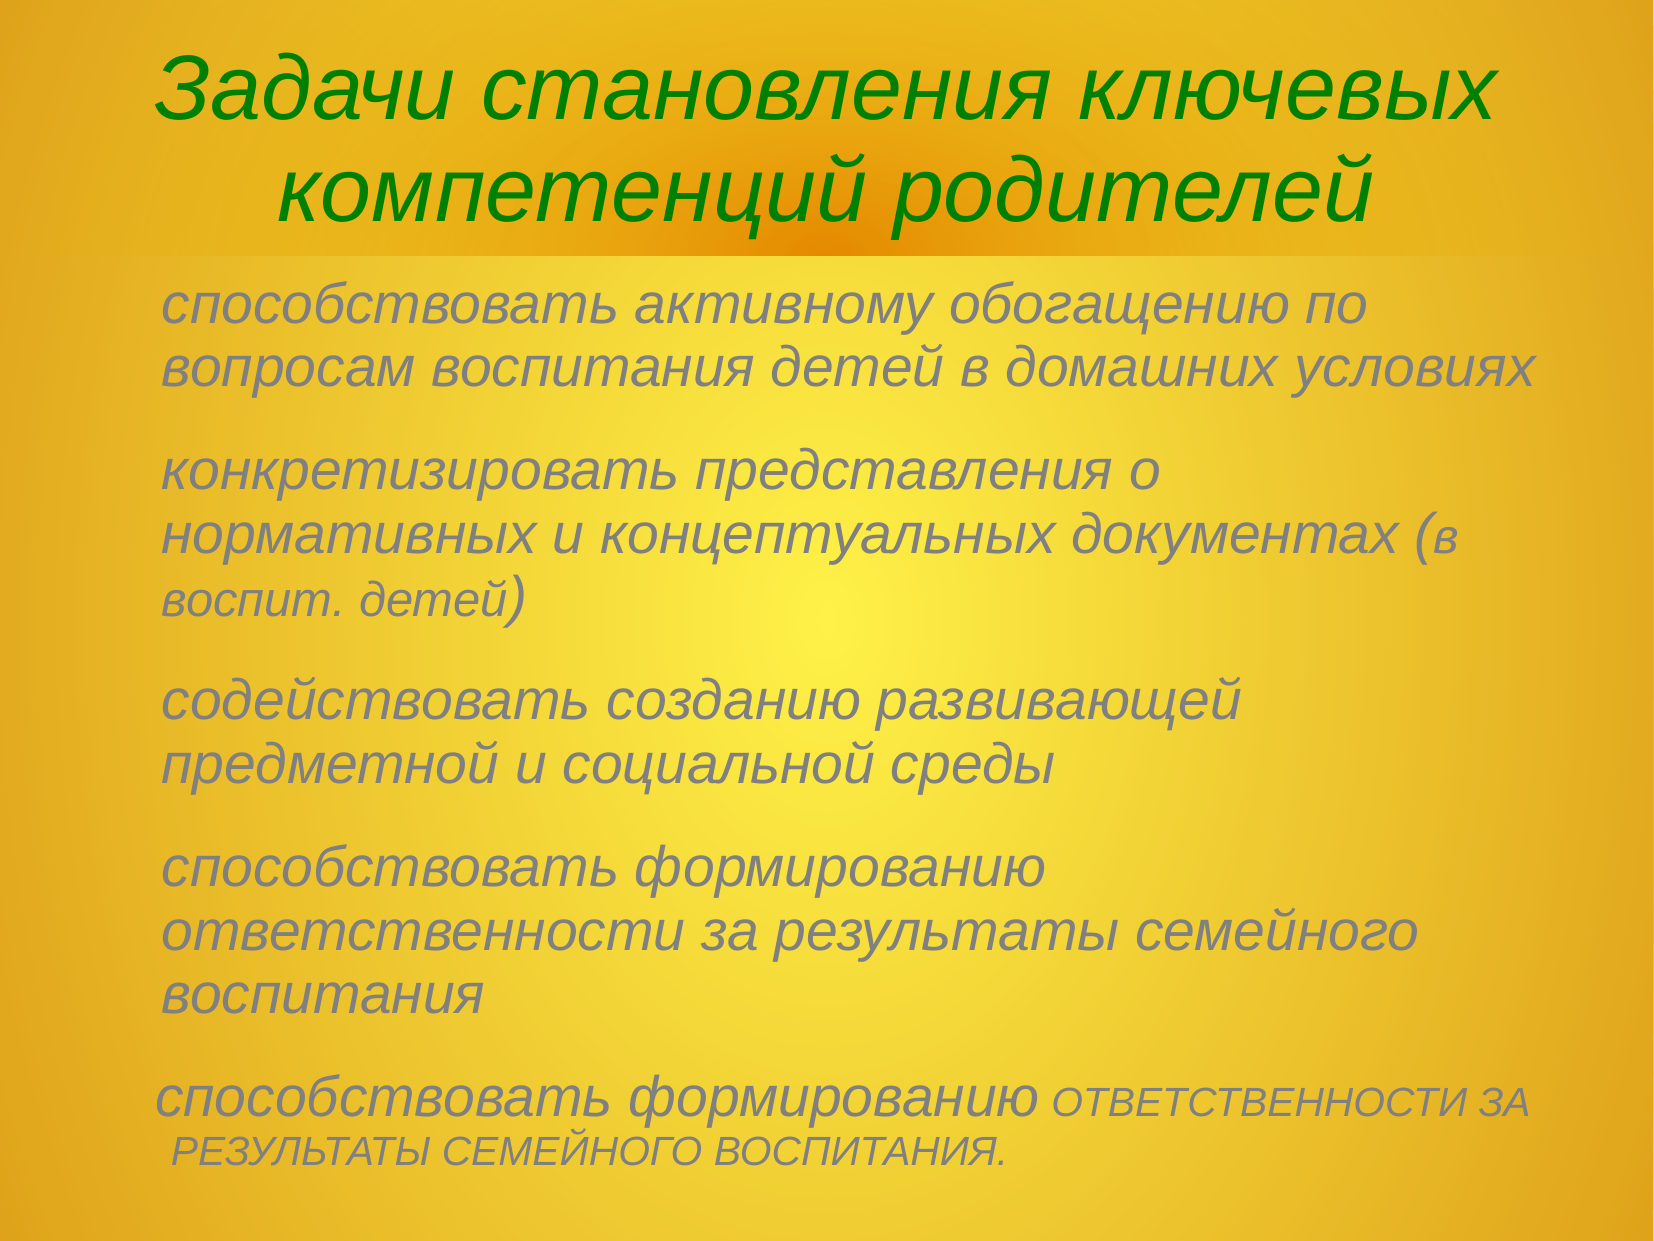

# Задачи становления ключевых компетенций родителей
способствовать активному обогащению по вопросам воспитания детей в домашних условиях
конкретизировать представления о нормативных и концептуальных документах (в воспит. детей)
содействовать созданию развивающей предметной и социальной среды
способствовать формированию ответственности за результаты семейного воспитания
 способствовать формированию ОТВЕТСТВЕННОСТИ ЗА РЕЗУЛЬТАТЫ СЕМЕЙНОГО ВОСПИТАНИЯ.